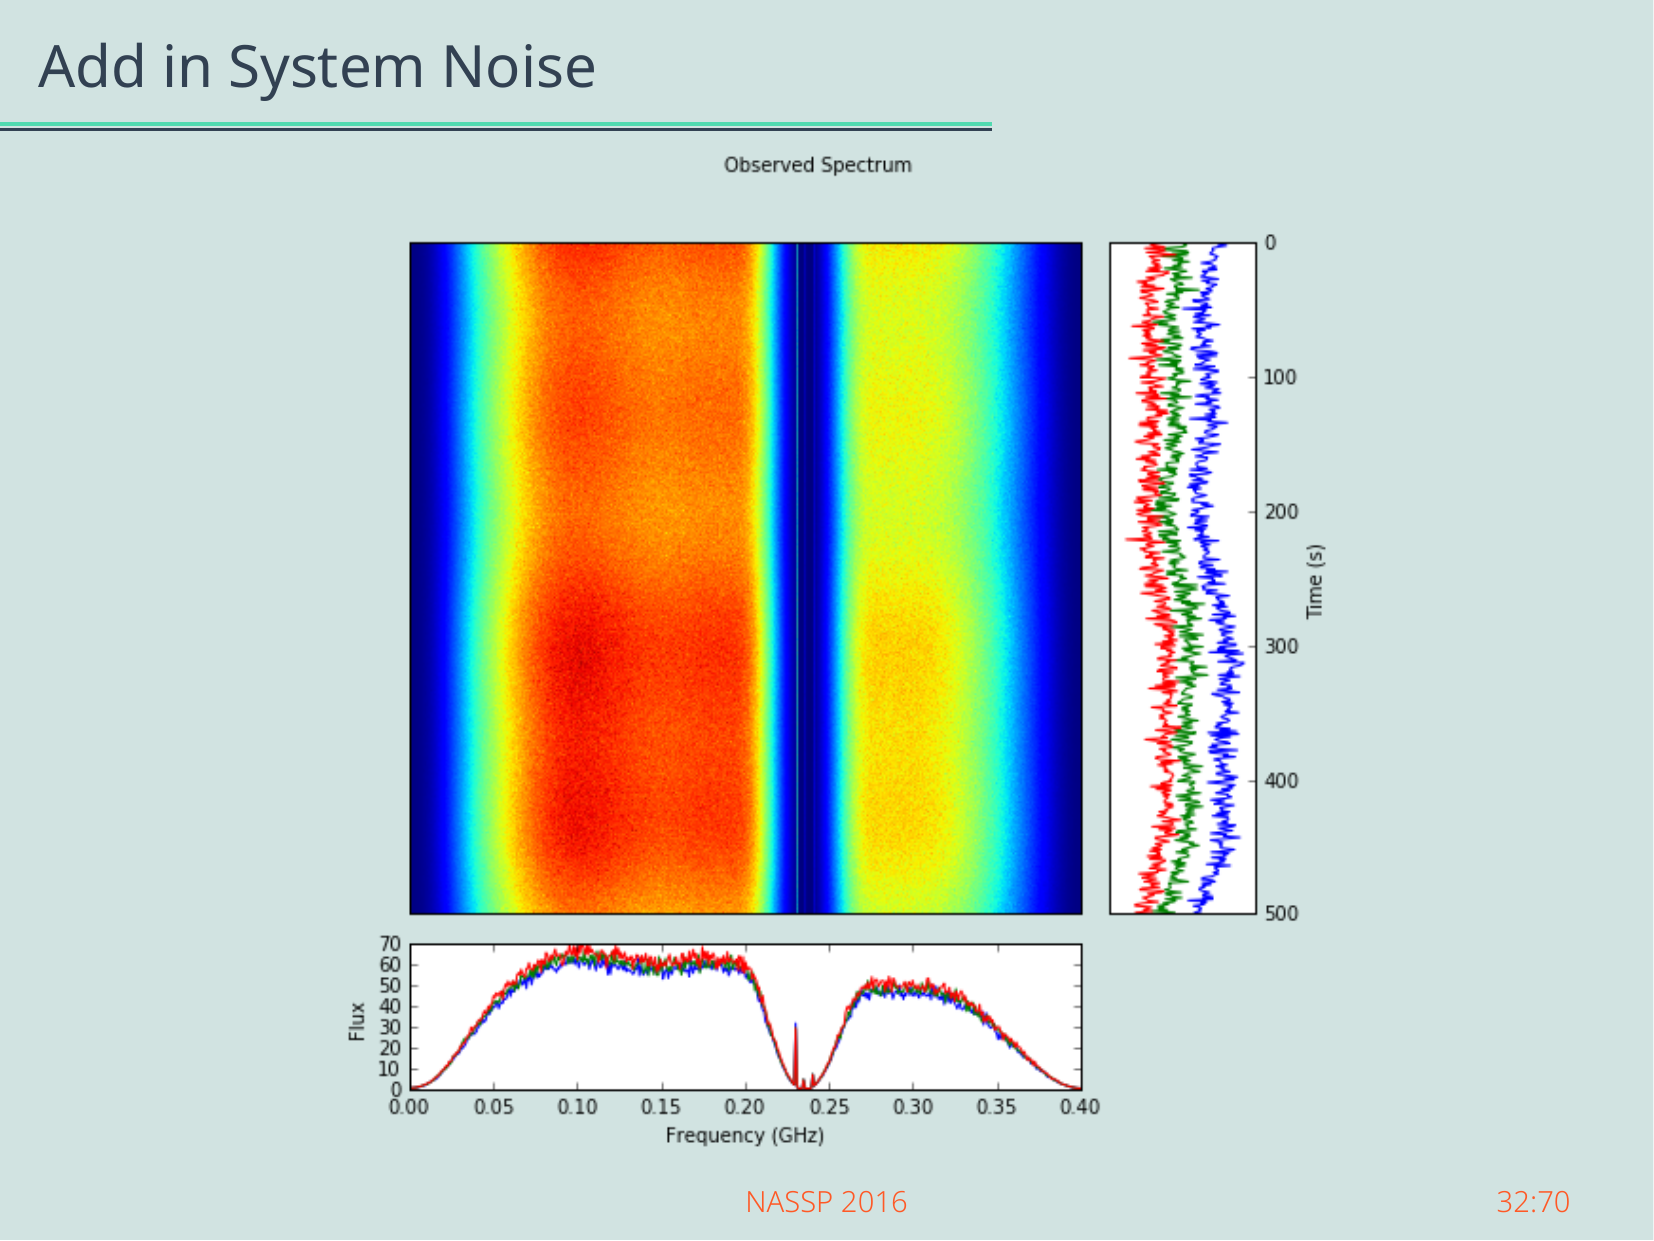

Add in System Noise
NASSP 2016
32